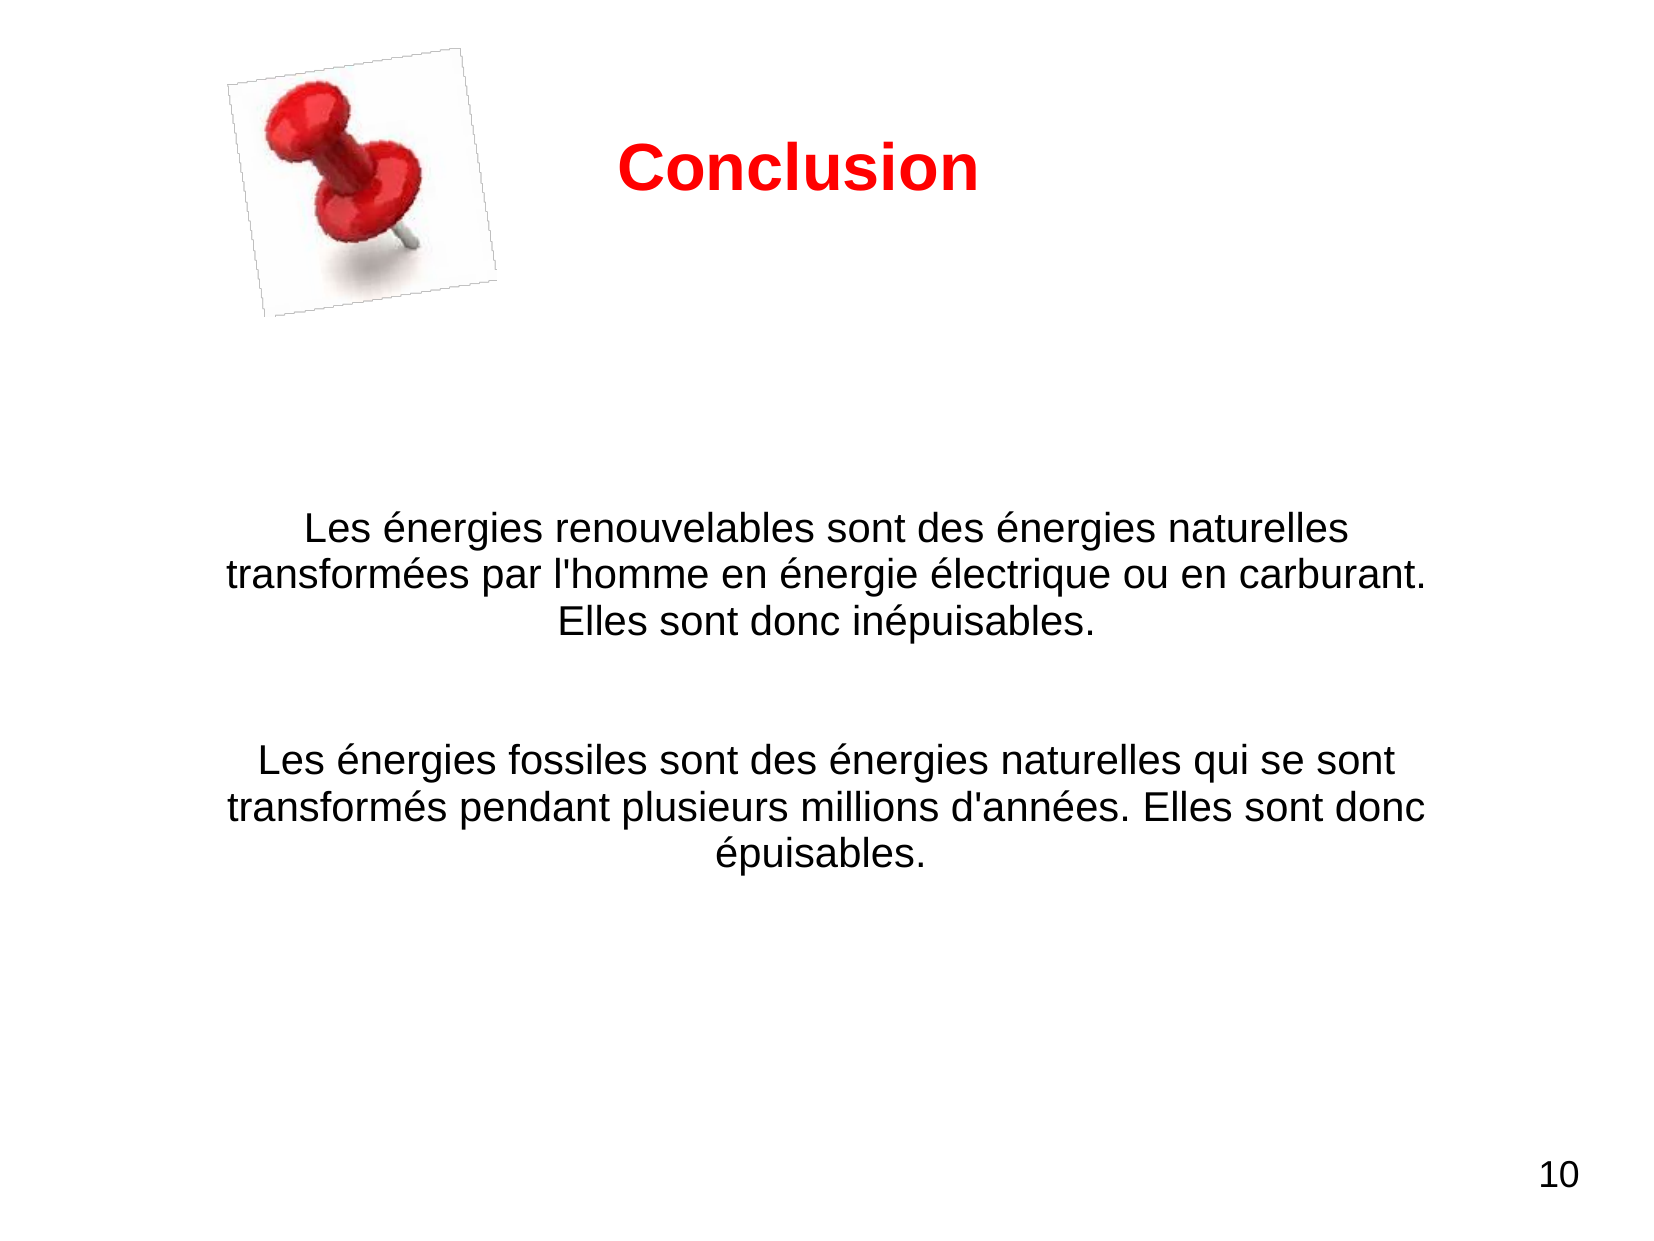

Conclusion
Les énergies renouvelables sont des énergies naturelles transformées par l'homme en énergie électrique ou en carburant. Elles sont donc inépuisables.
Les énergies fossiles sont des énergies naturelles qui se sont transformés pendant plusieurs millions d'années. Elles sont donc épuisables.
10